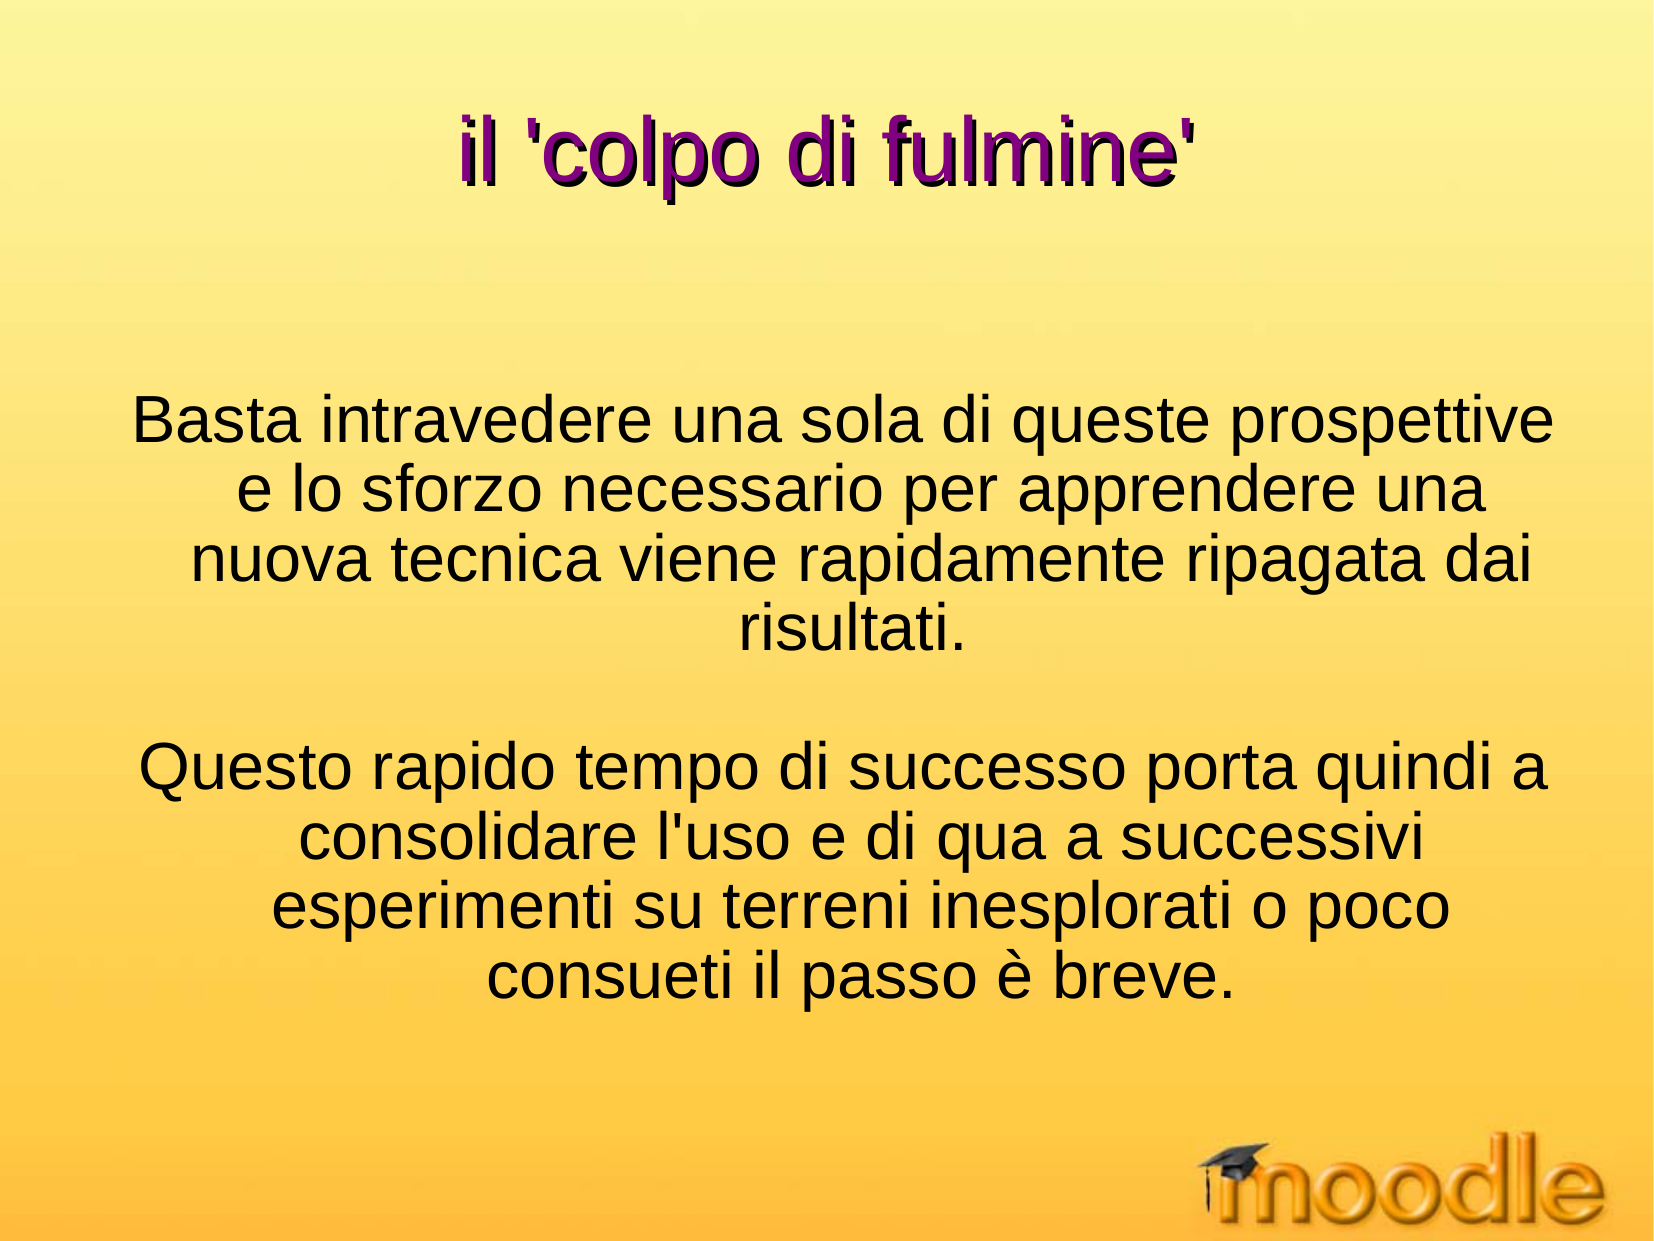

# il 'colpo di fulmine'
Basta intravedere una sola di queste prospettive e lo sforzo necessario per apprendere una nuova tecnica viene rapidamente ripagata dai risultati.
Questo rapido tempo di successo porta quindi a consolidare l'uso e di qua a successivi esperimenti su terreni inesplorati o poco consueti il passo è breve.